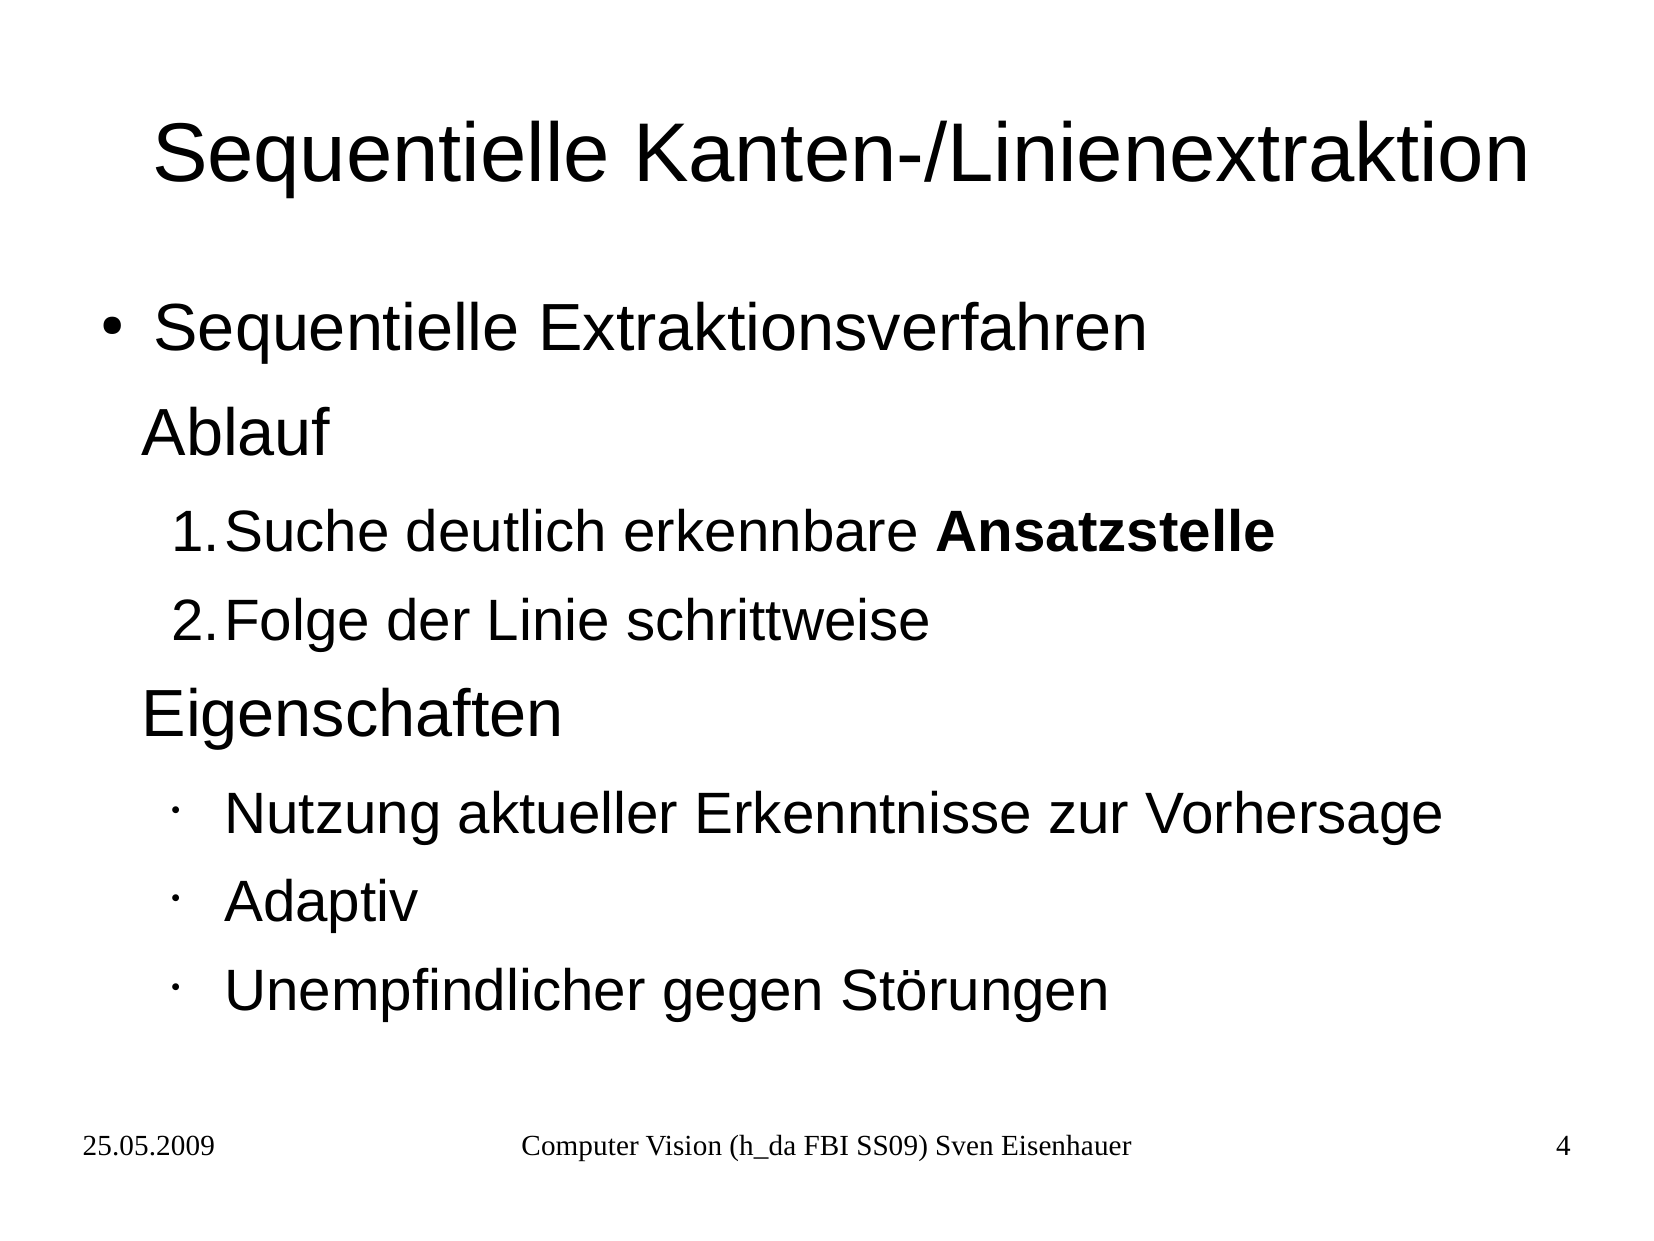

# Sequentielle Kanten-/Linienextraktion
Sequentielle Extraktionsverfahren
Ablauf
Suche deutlich erkennbare Ansatzstelle
Folge der Linie schrittweise
Eigenschaften
Nutzung aktueller Erkenntnisse zur Vorhersage
Adaptiv
Unempfindlicher gegen Störungen
25.05.2009
Computer Vision (h_da FBI SS09) Sven Eisenhauer
4